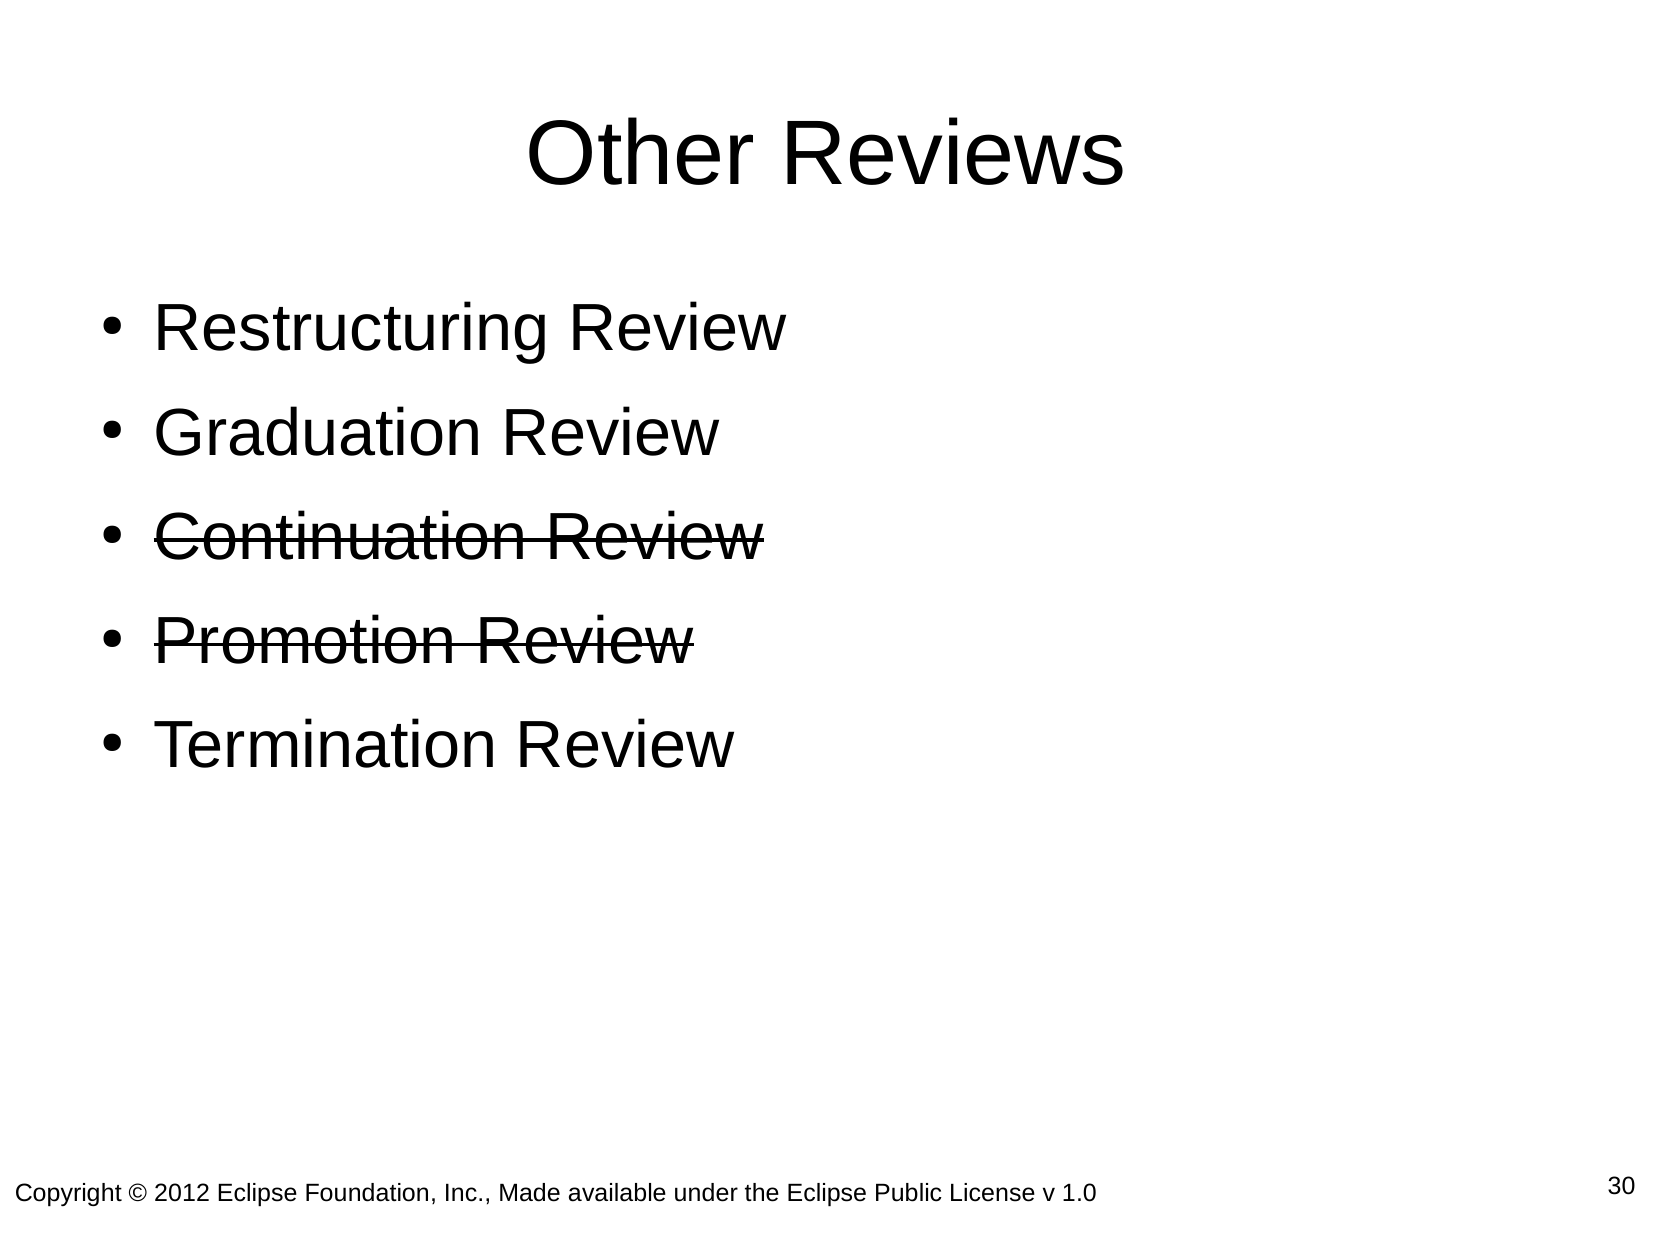

# Other Reviews
Restructuring Review
Graduation Review
Continuation Review
Promotion Review
Termination Review
30